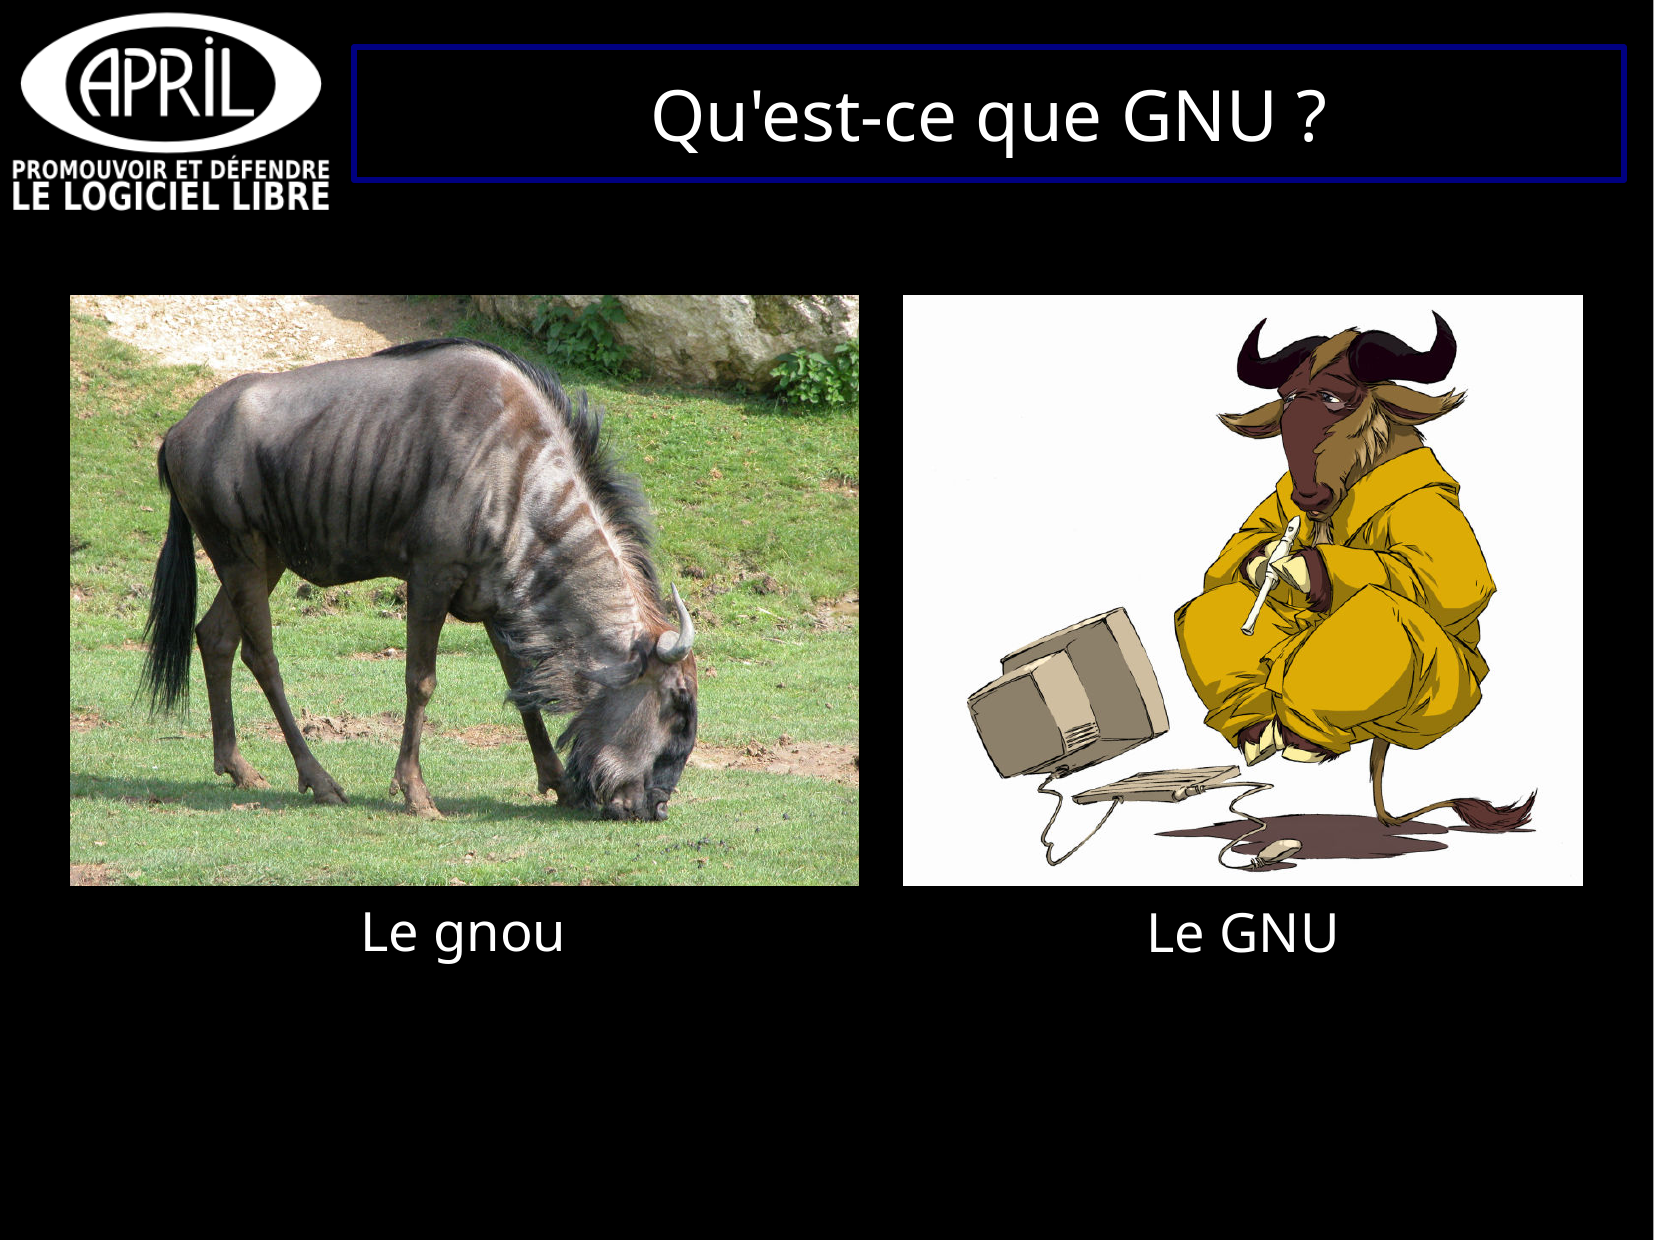

# Qu'est-ce que GNU ?
Le gnou
Le GNU